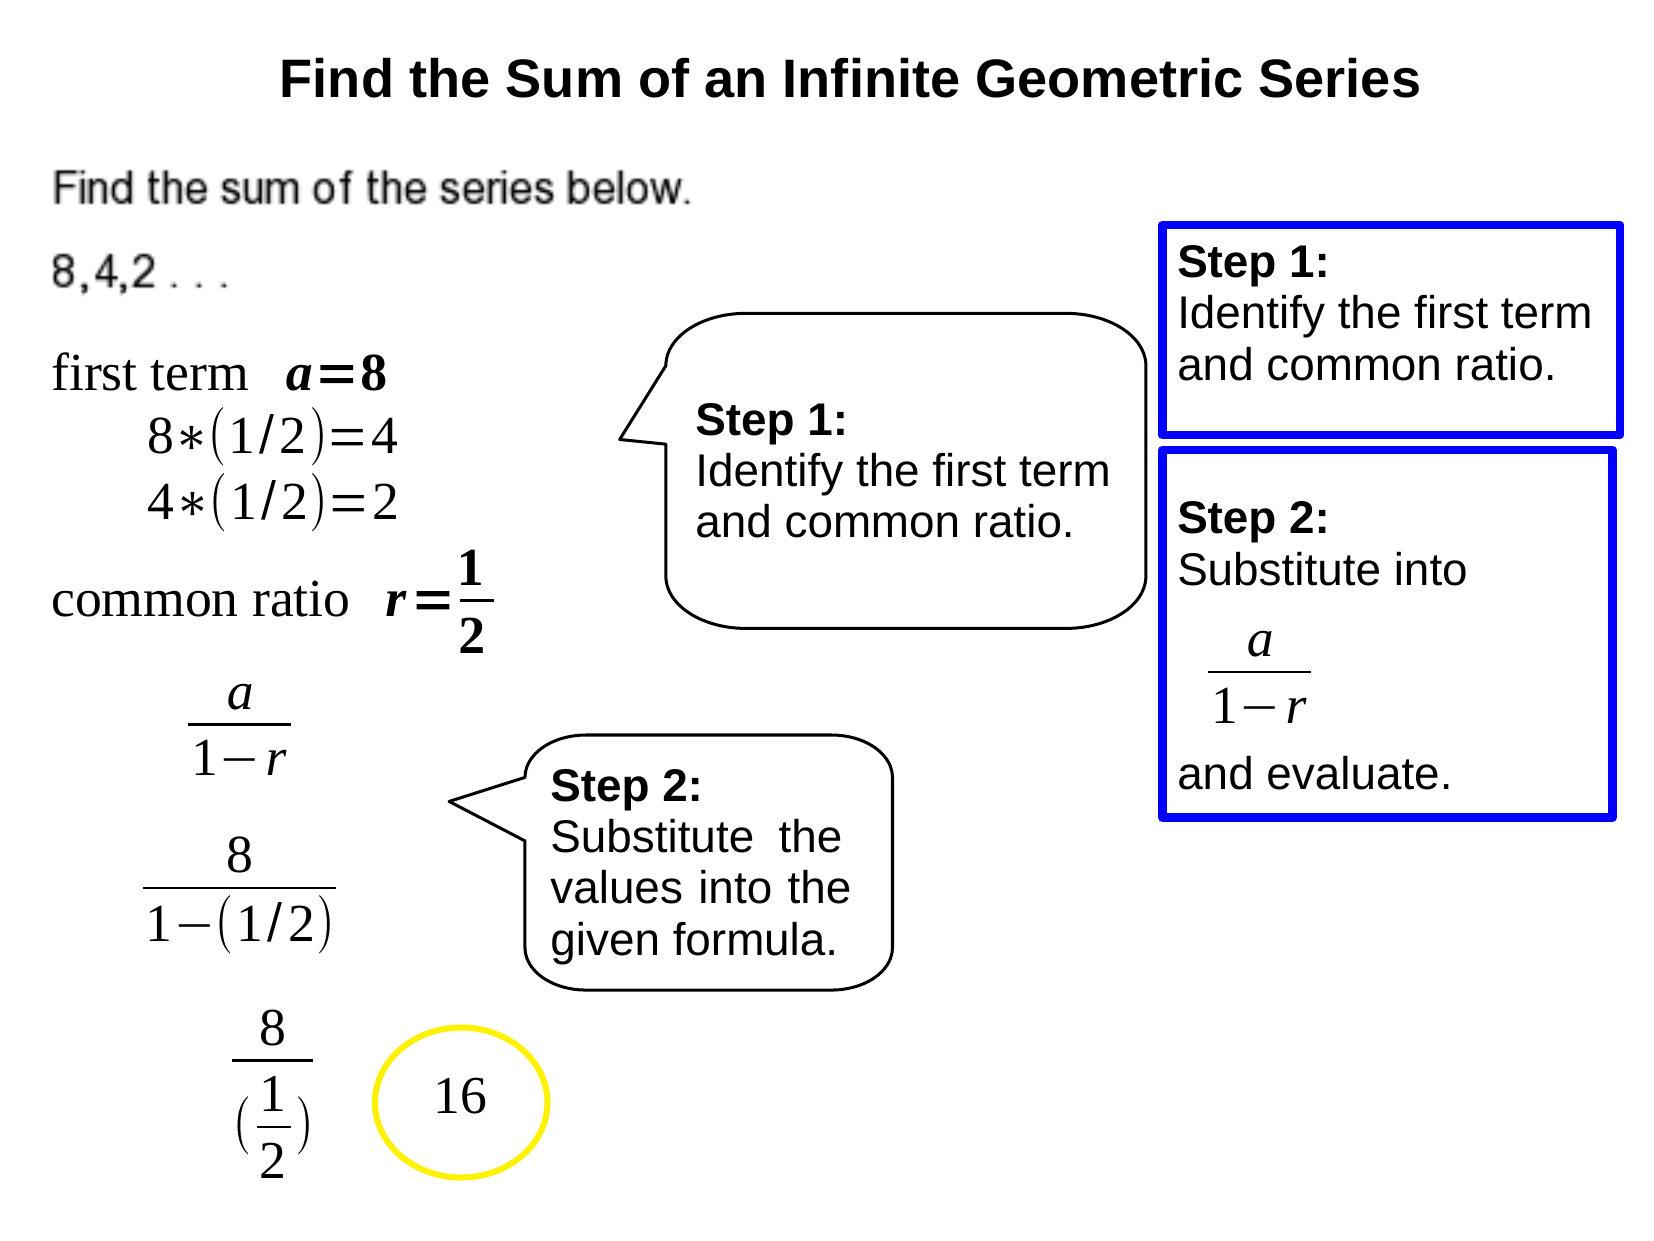

Find the Sum of an Infinite Geometric Series
Step 1:
Identify the first term and common ratio.
Step 2:
Substitute into
and evaluate.
Step 1:
Identify the first term
and common ratio.
Step 2:
Substitute the
values into the
given formula.